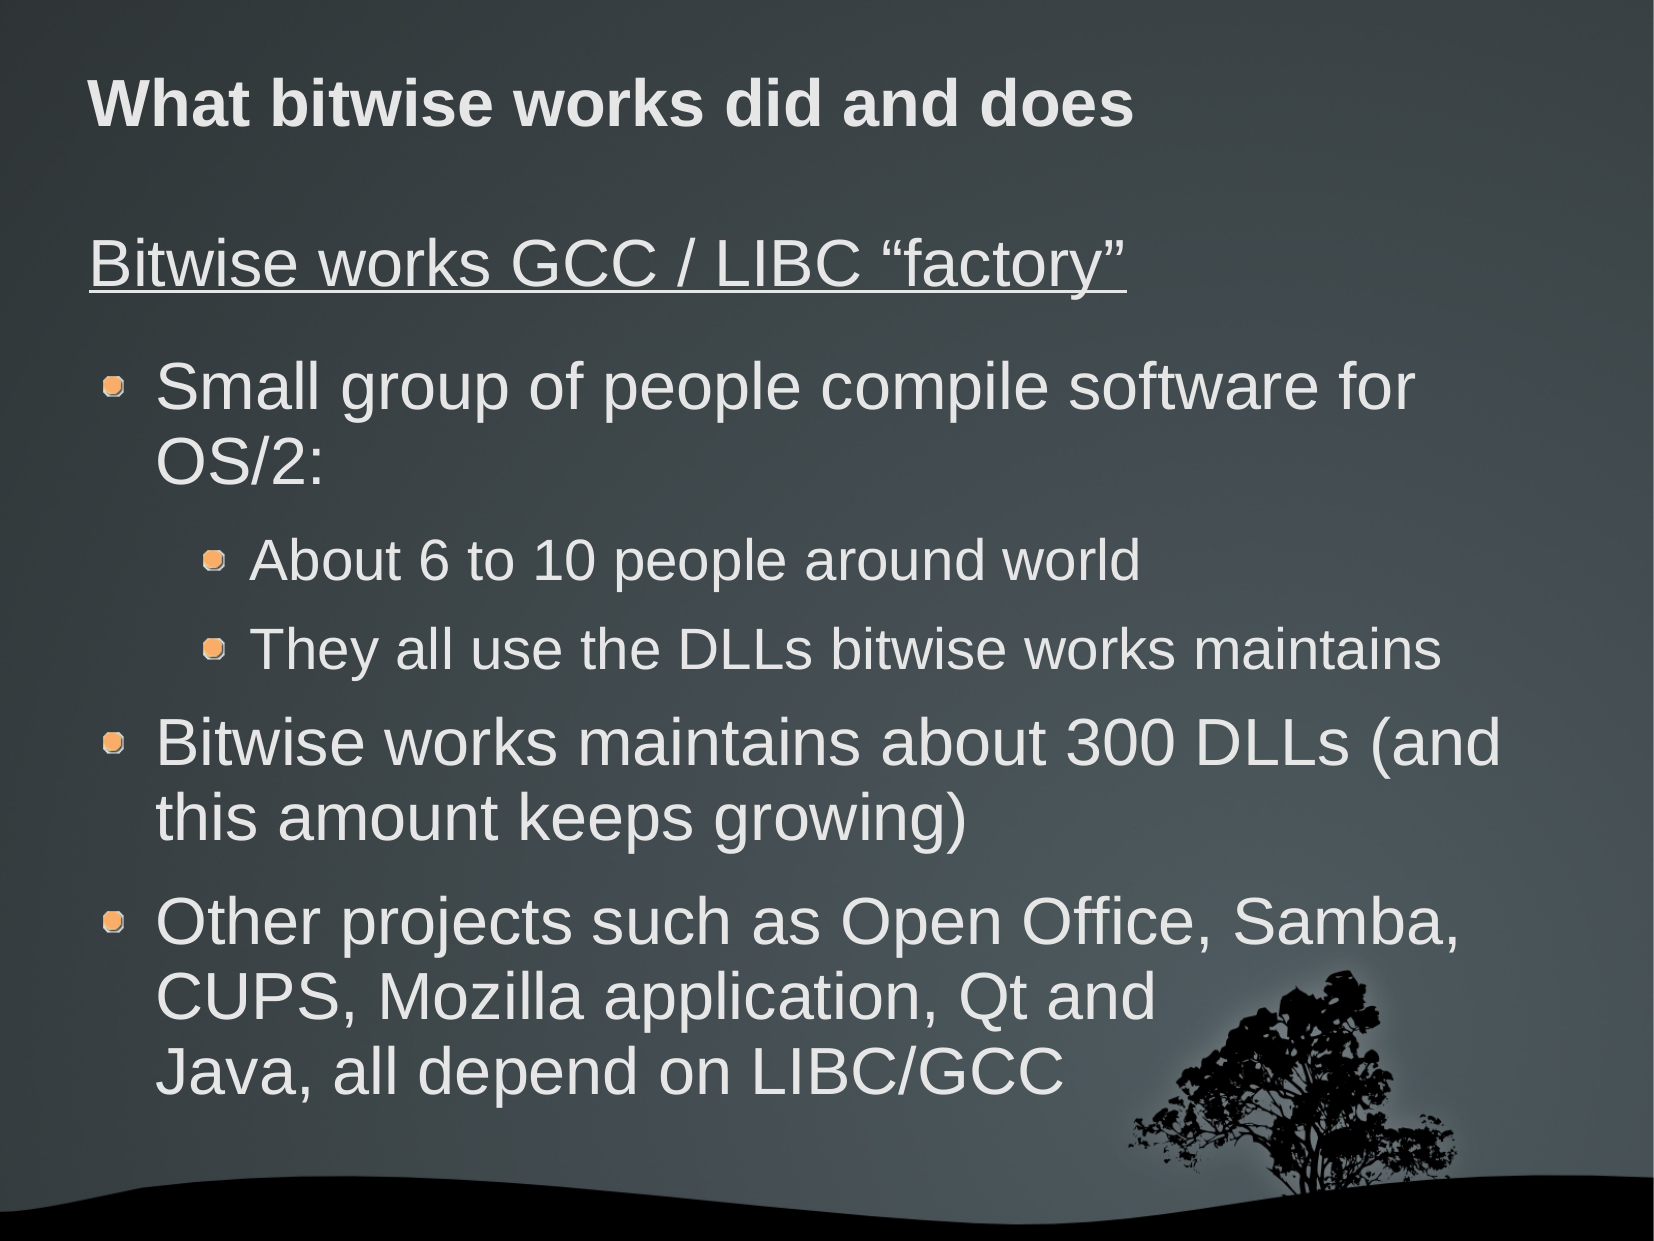

# What bitwise works did and does
Bitwise works GCC / LIBC “factory”
Small group of people compile software for
OS/2:
About 6 to 10 people around world
They all use the DLLs bitwise works maintains
Bitwise works maintains about 300 DLLs (and this amount keeps growing)
Other projects such as Open Office, Samba, CUPS, Mozilla application, Qt and
Java, all depend on LIBC/GCC